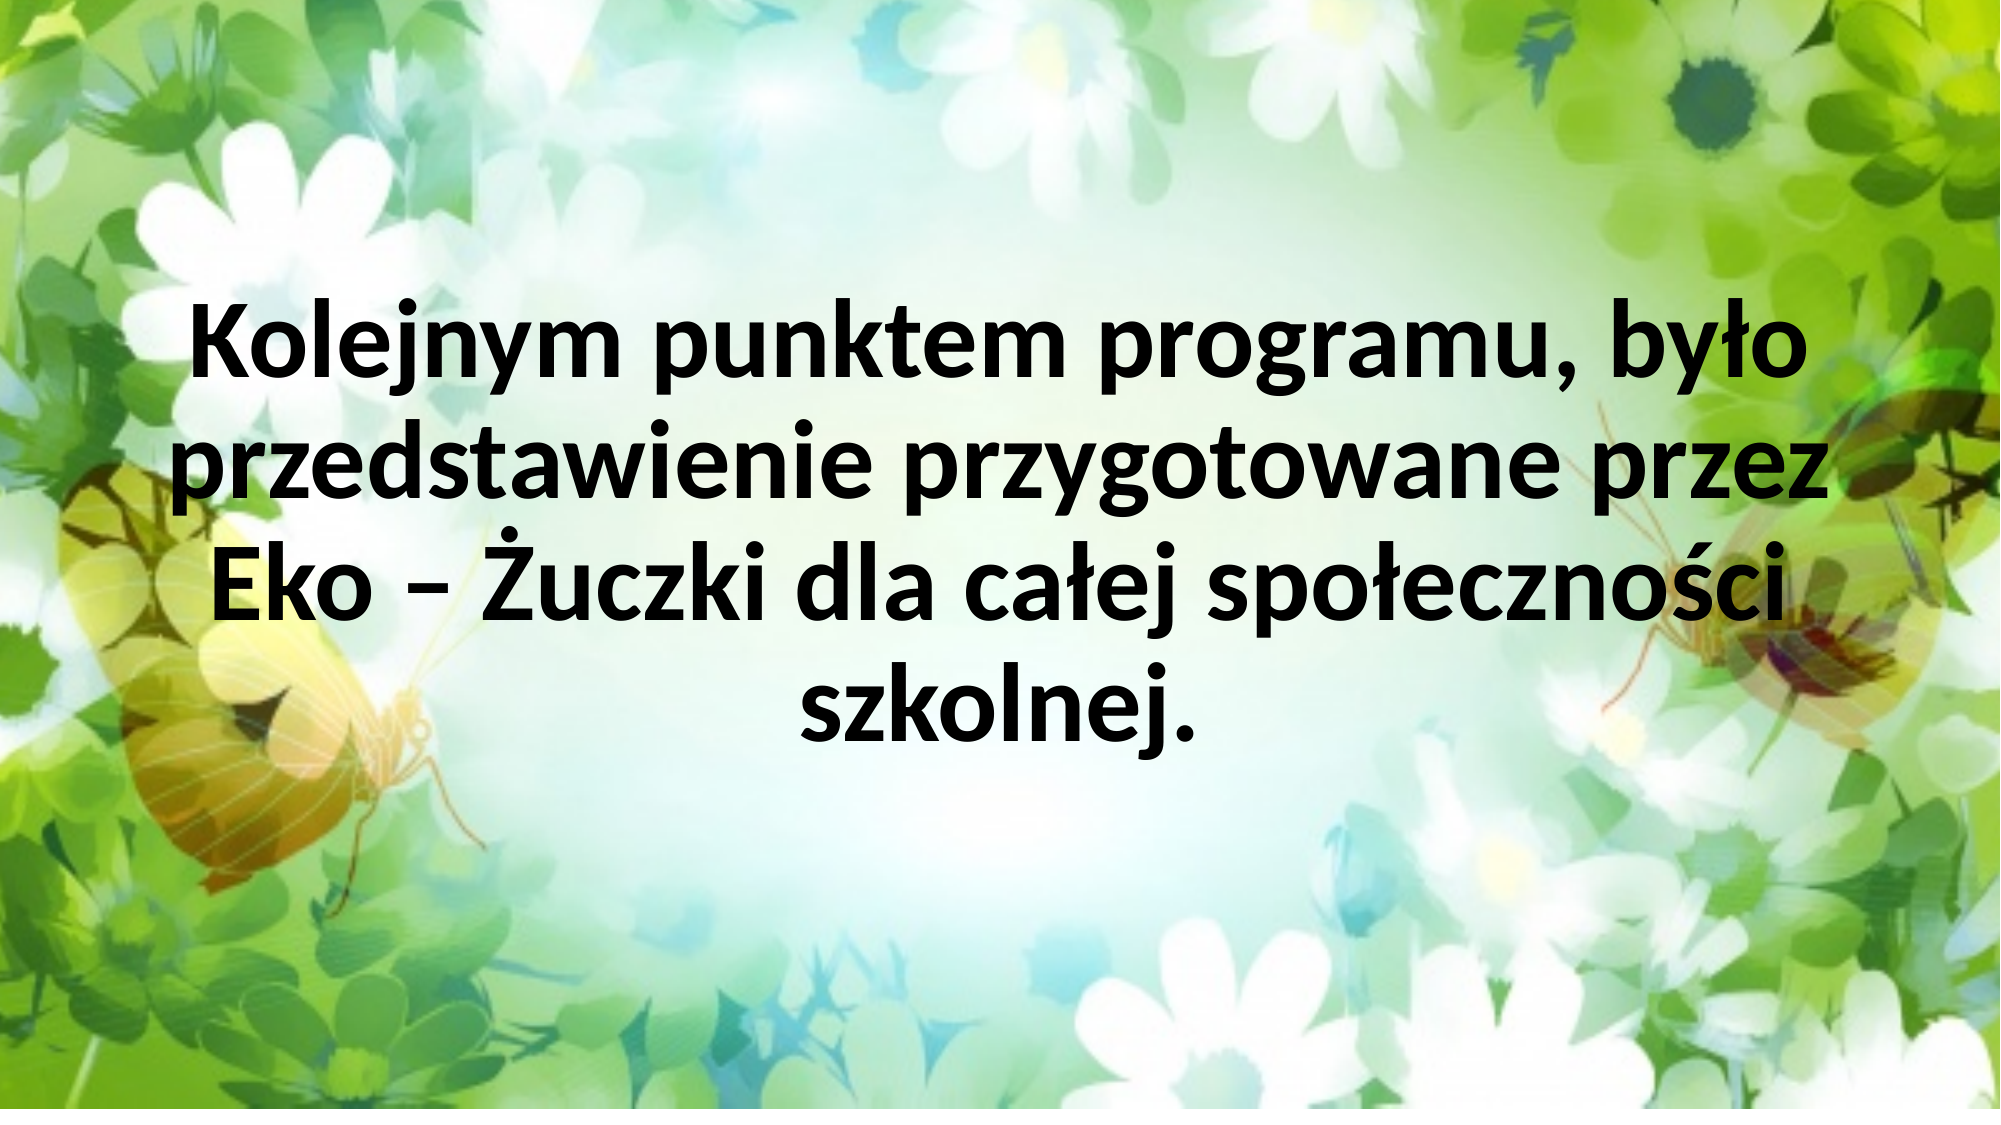

# Kolejnym punktem programu, było przedstawienie przygotowane przez Eko – Żuczki dla całej społeczności szkolnej.